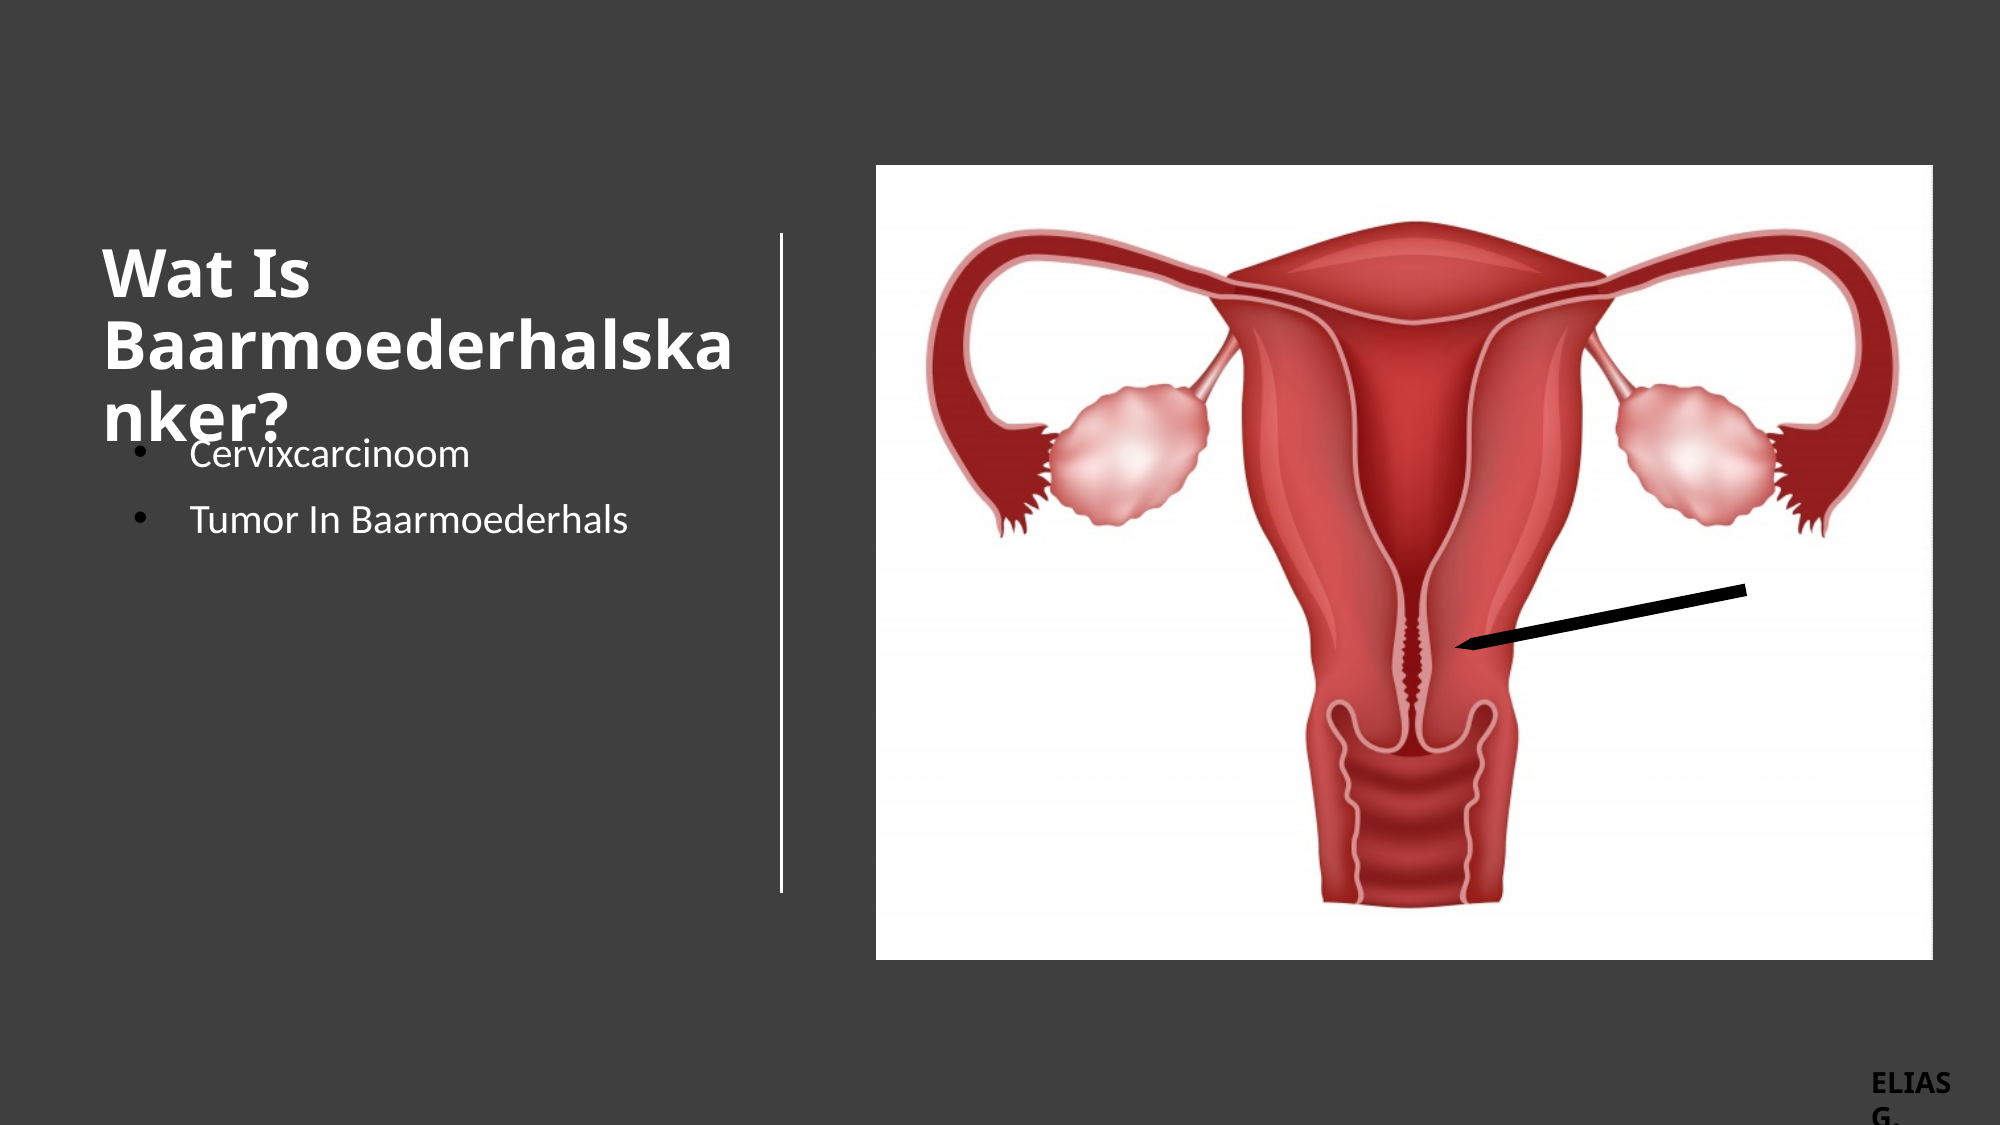

# Wat Is Baarmoederhalskanker?
Cervixcarcinoom
Tumor In Baarmoederhals
ELIAS G.